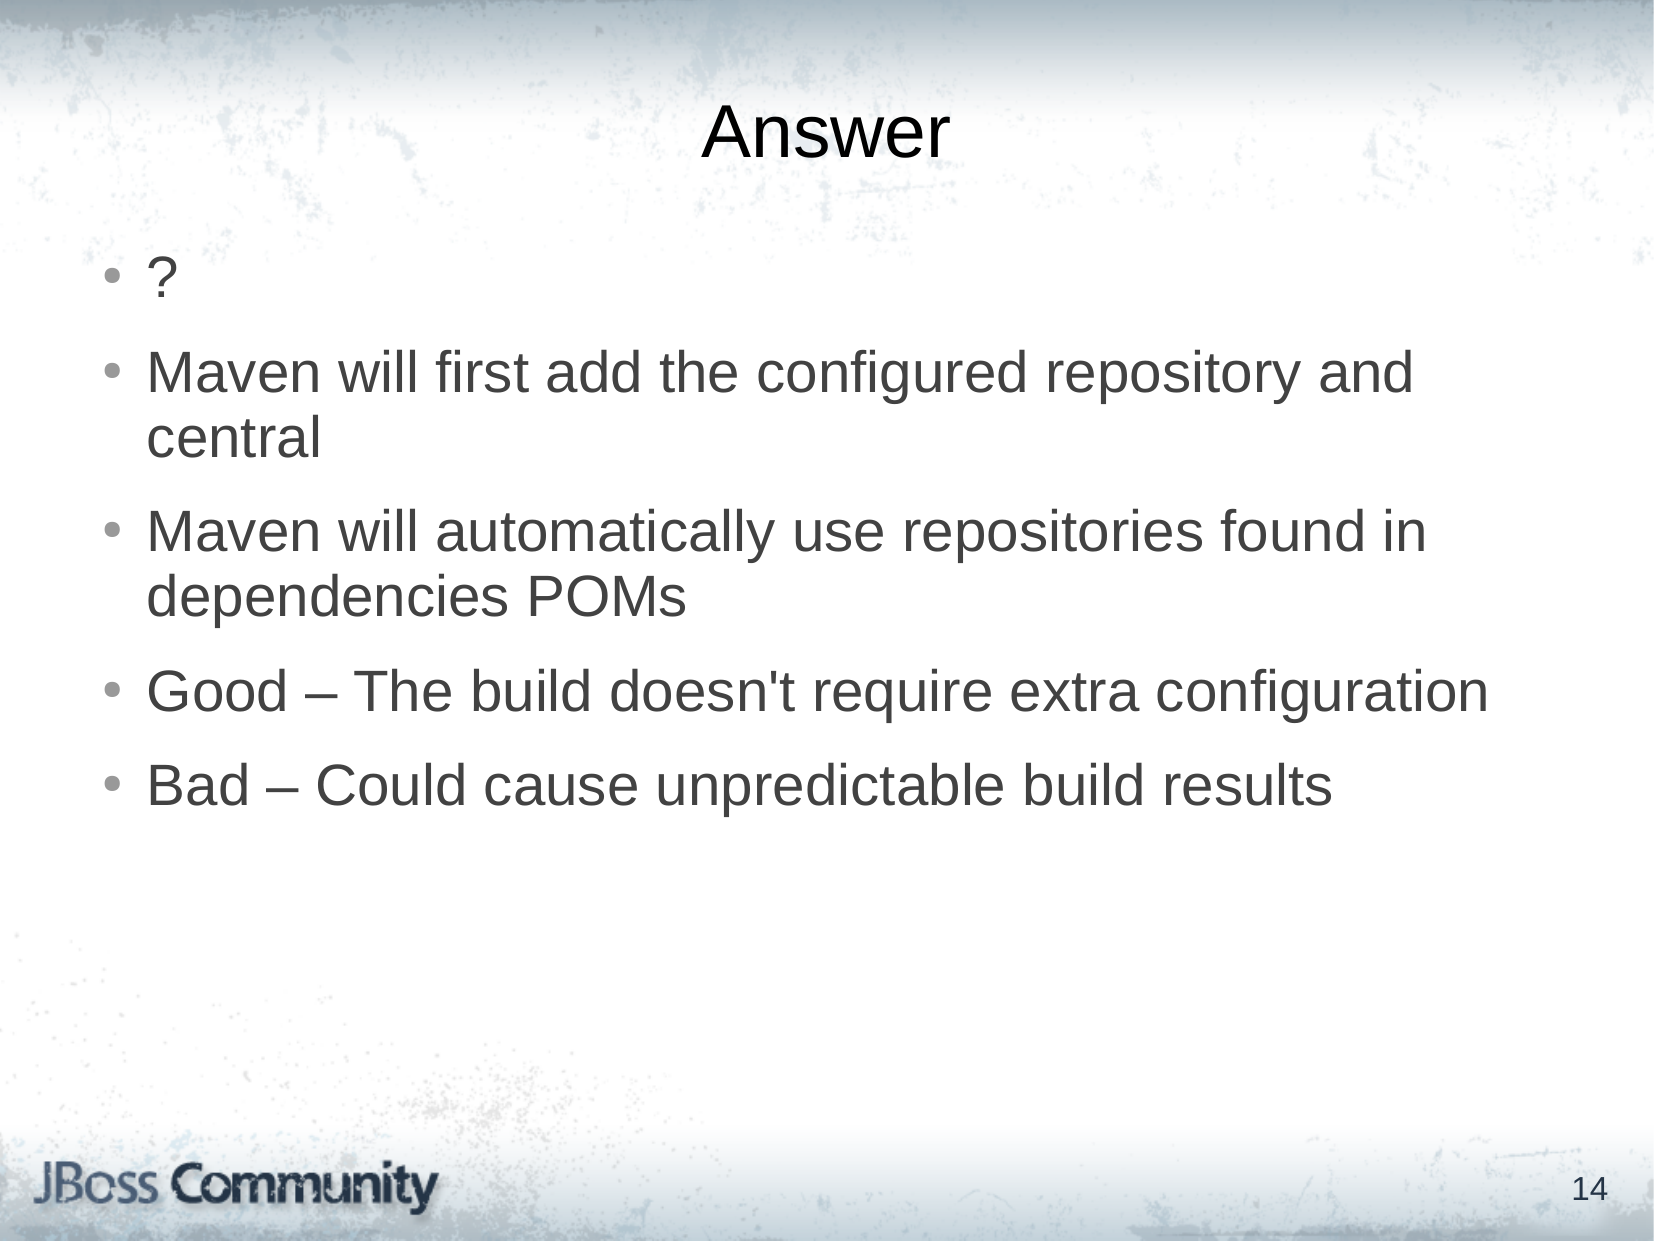

# Answer
?
Maven will first add the configured repository and central
Maven will automatically use repositories found in dependencies POMs
Good – The build doesn't require extra configuration
Bad – Could cause unpredictable build results